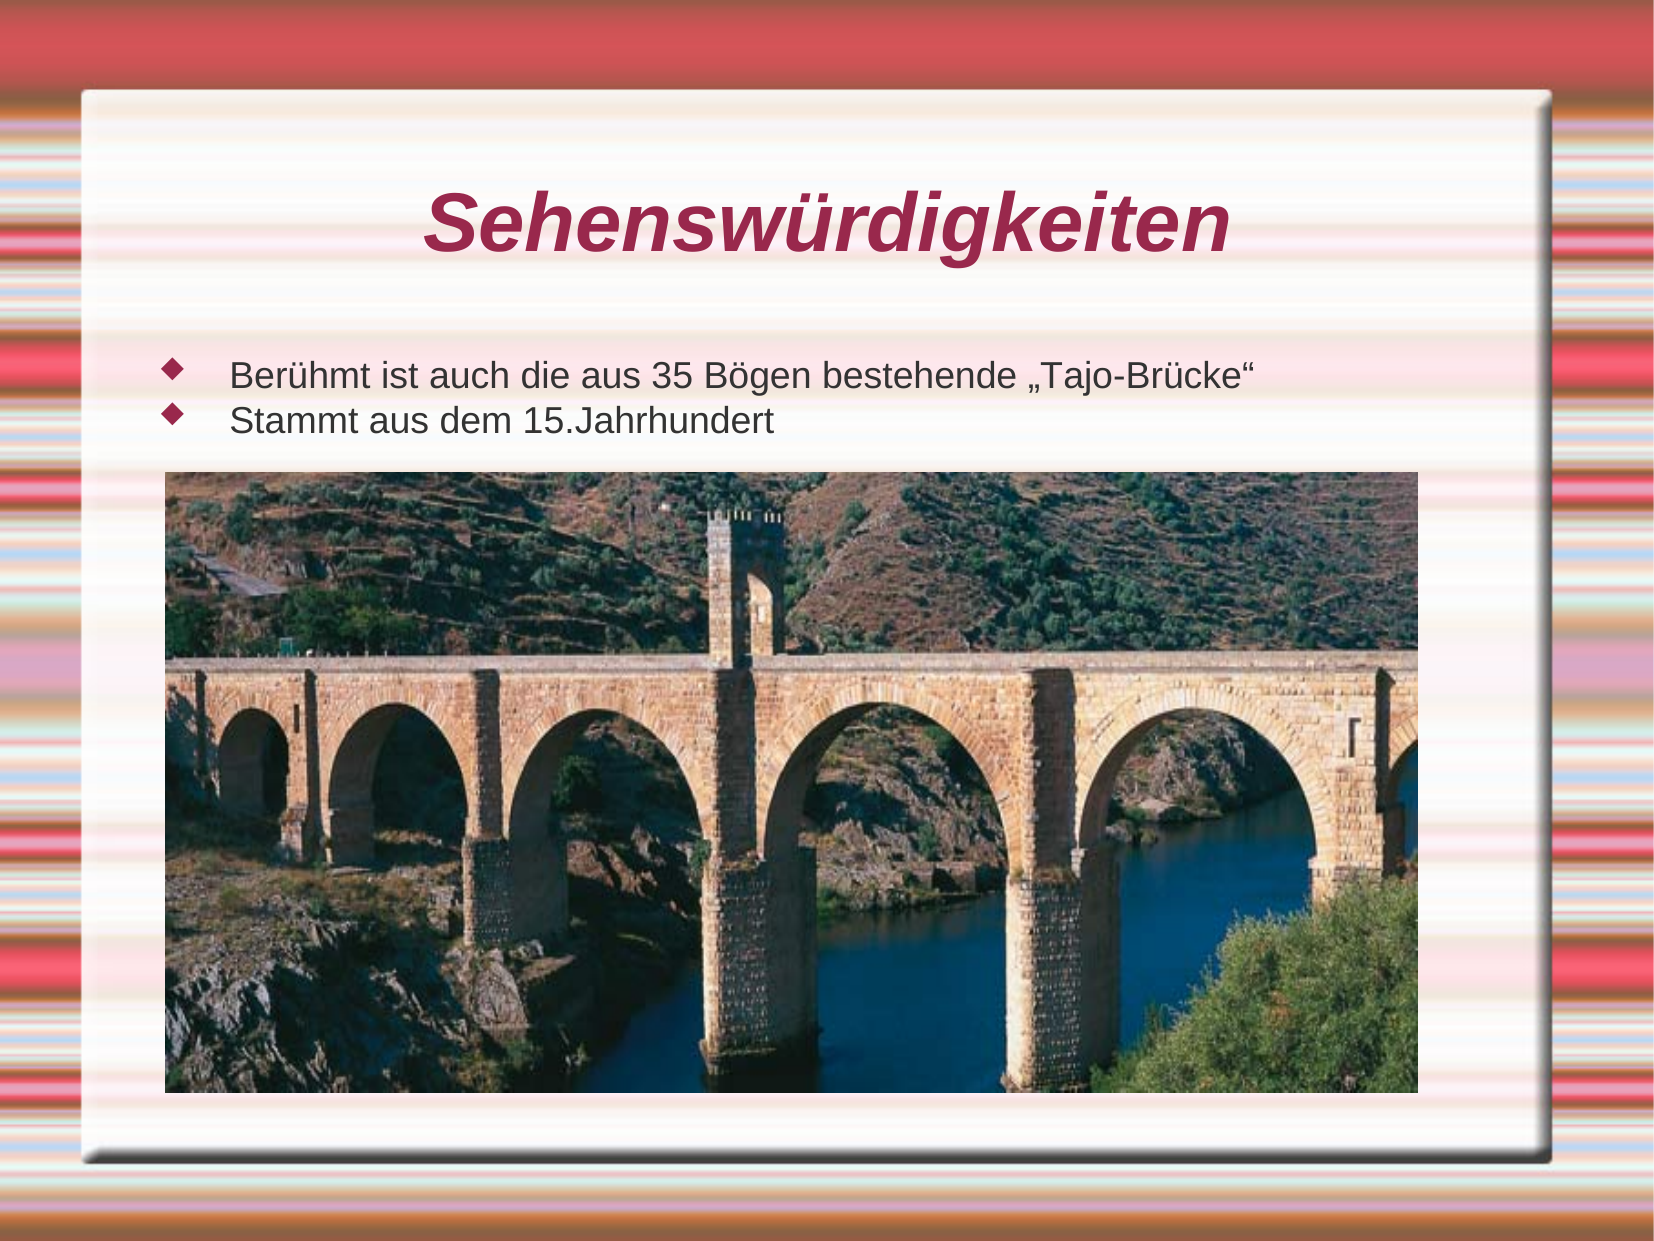

# Sehenswürdigkeiten
Berühmt ist auch die aus 35 Bögen bestehende „Tajo-Brücke“
Stammt aus dem 15.Jahrhundert